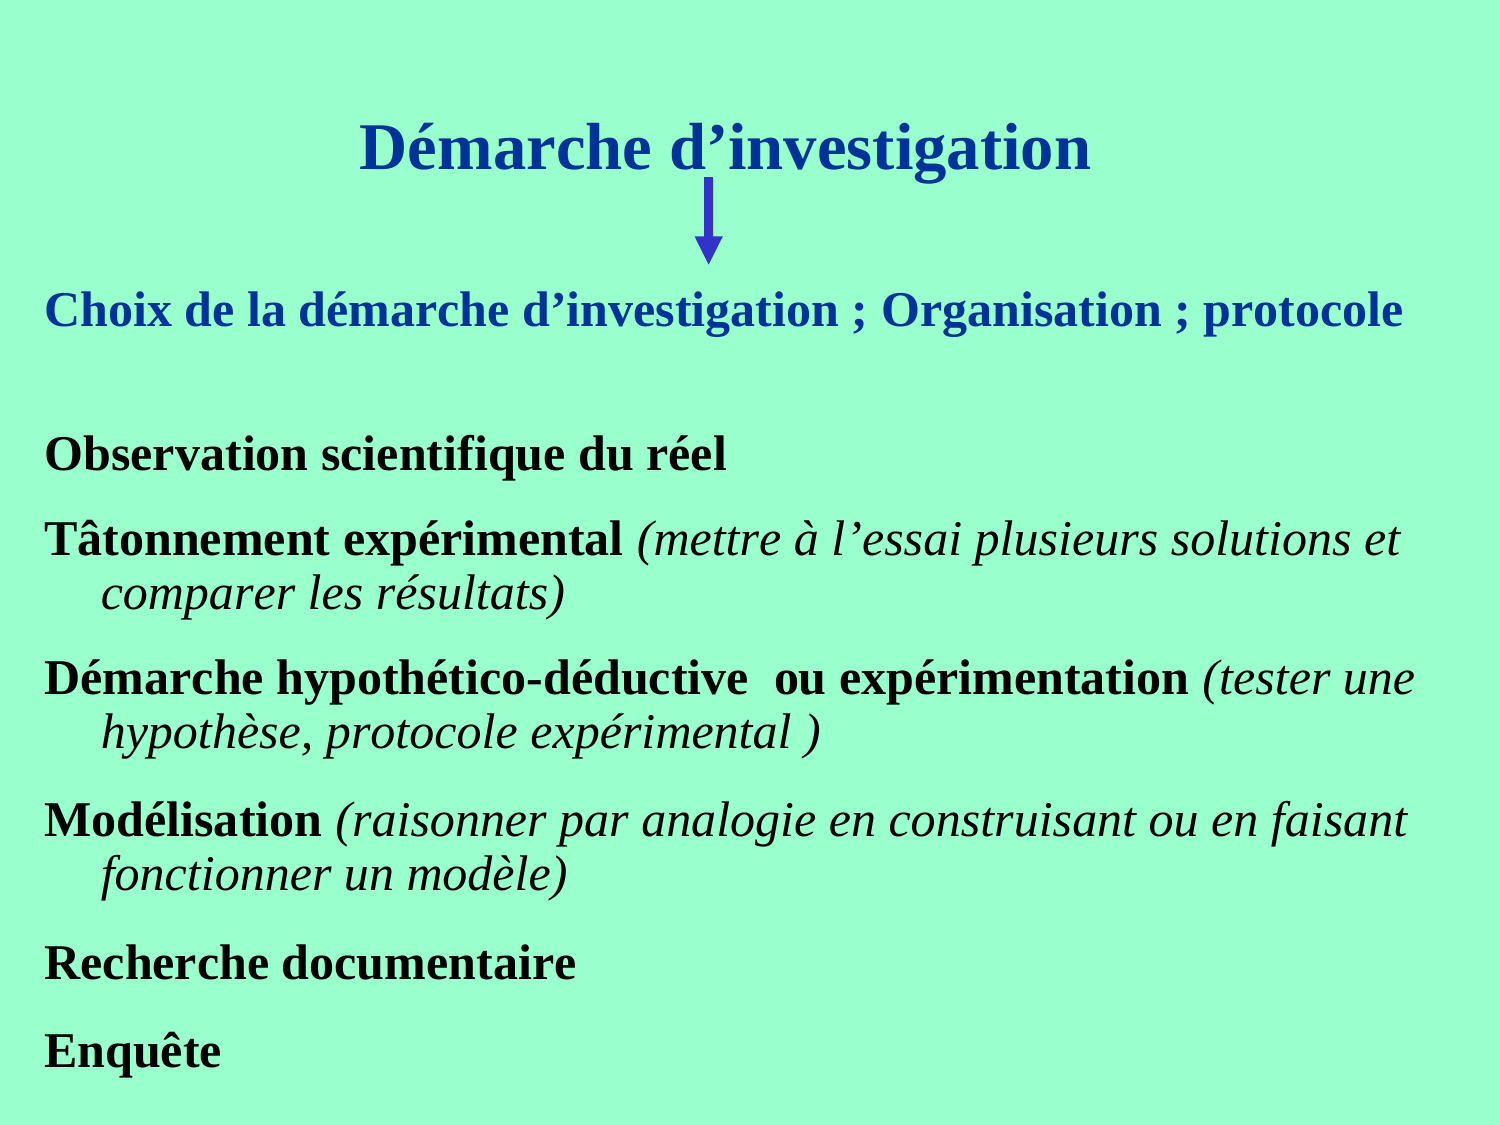

# Démarche d’investigation
Choix de la démarche d’investigation ; Organisation ; protocole
Observation scientifique du réel
Tâtonnement expérimental (mettre à l’essai plusieurs solutions et comparer les résultats)
Démarche hypothético-déductive ou expérimentation (tester une hypothèse, protocole expérimental )
Modélisation (raisonner par analogie en construisant ou en faisant fonctionner un modèle)
Recherche documentaire
Enquête